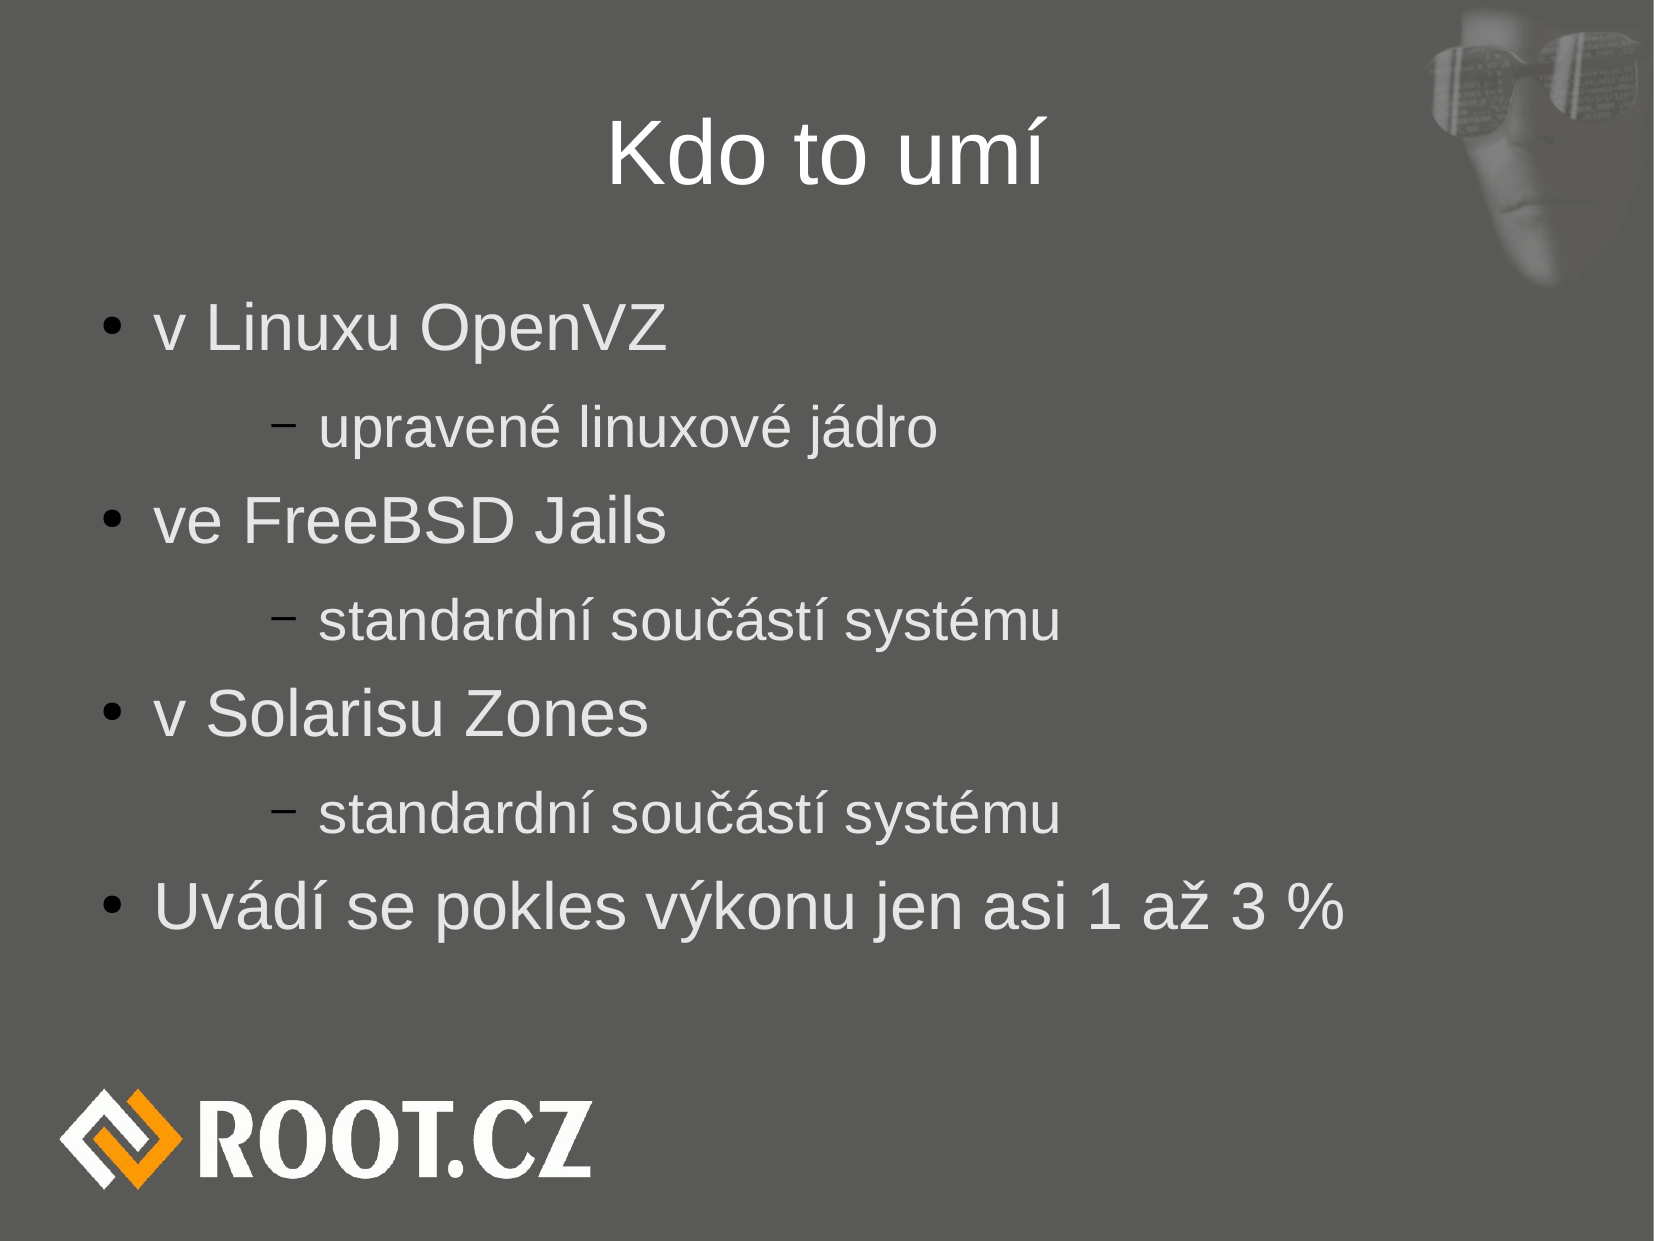

# Kdo to umí
v Linuxu OpenVZ
upravené linuxové jádro
ve FreeBSD Jails
standardní součástí systému
v Solarisu Zones
standardní součástí systému
Uvádí se pokles výkonu jen asi 1 až 3 %